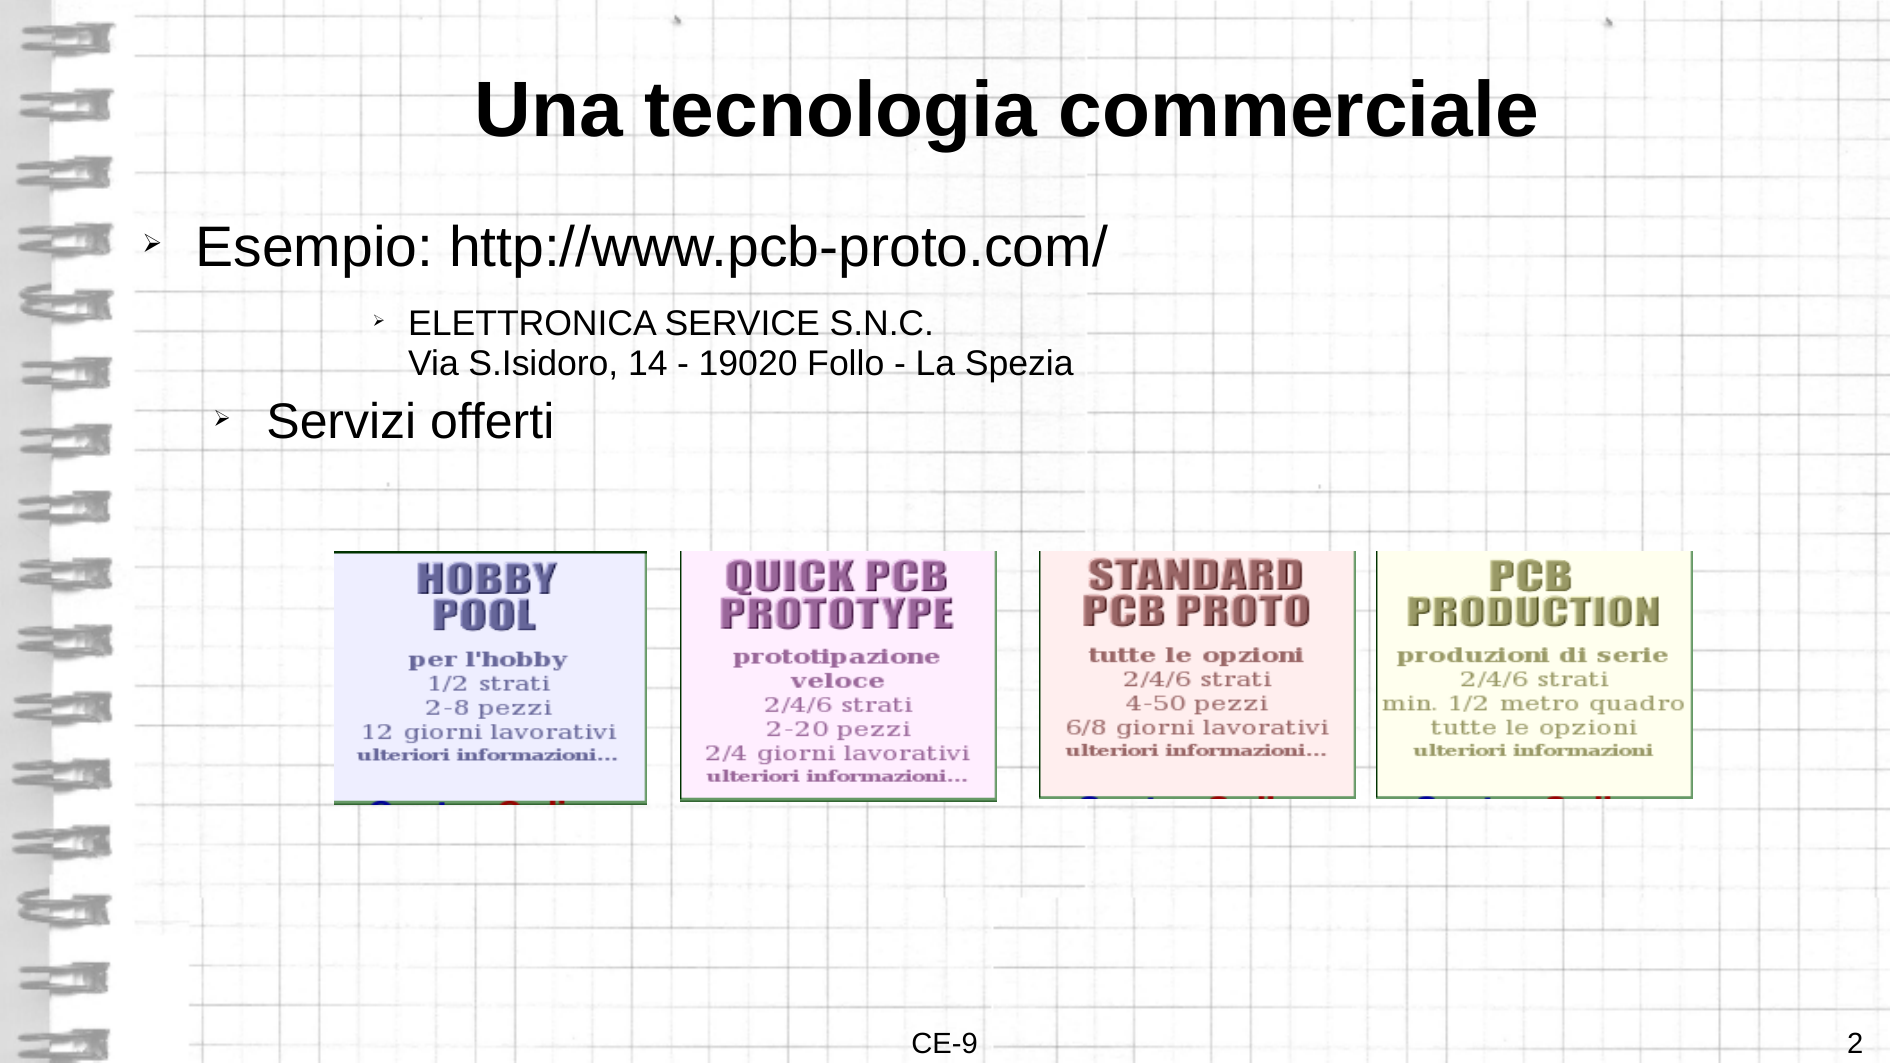

# Una tecnologia commerciale
Esempio: http://www.pcb-proto.com/
ELETTRONICA SERVICE S.N.C.
Via S.Isidoro, 14 - 19020 Follo - La Spezia
Servizi offerti
CE-9
2